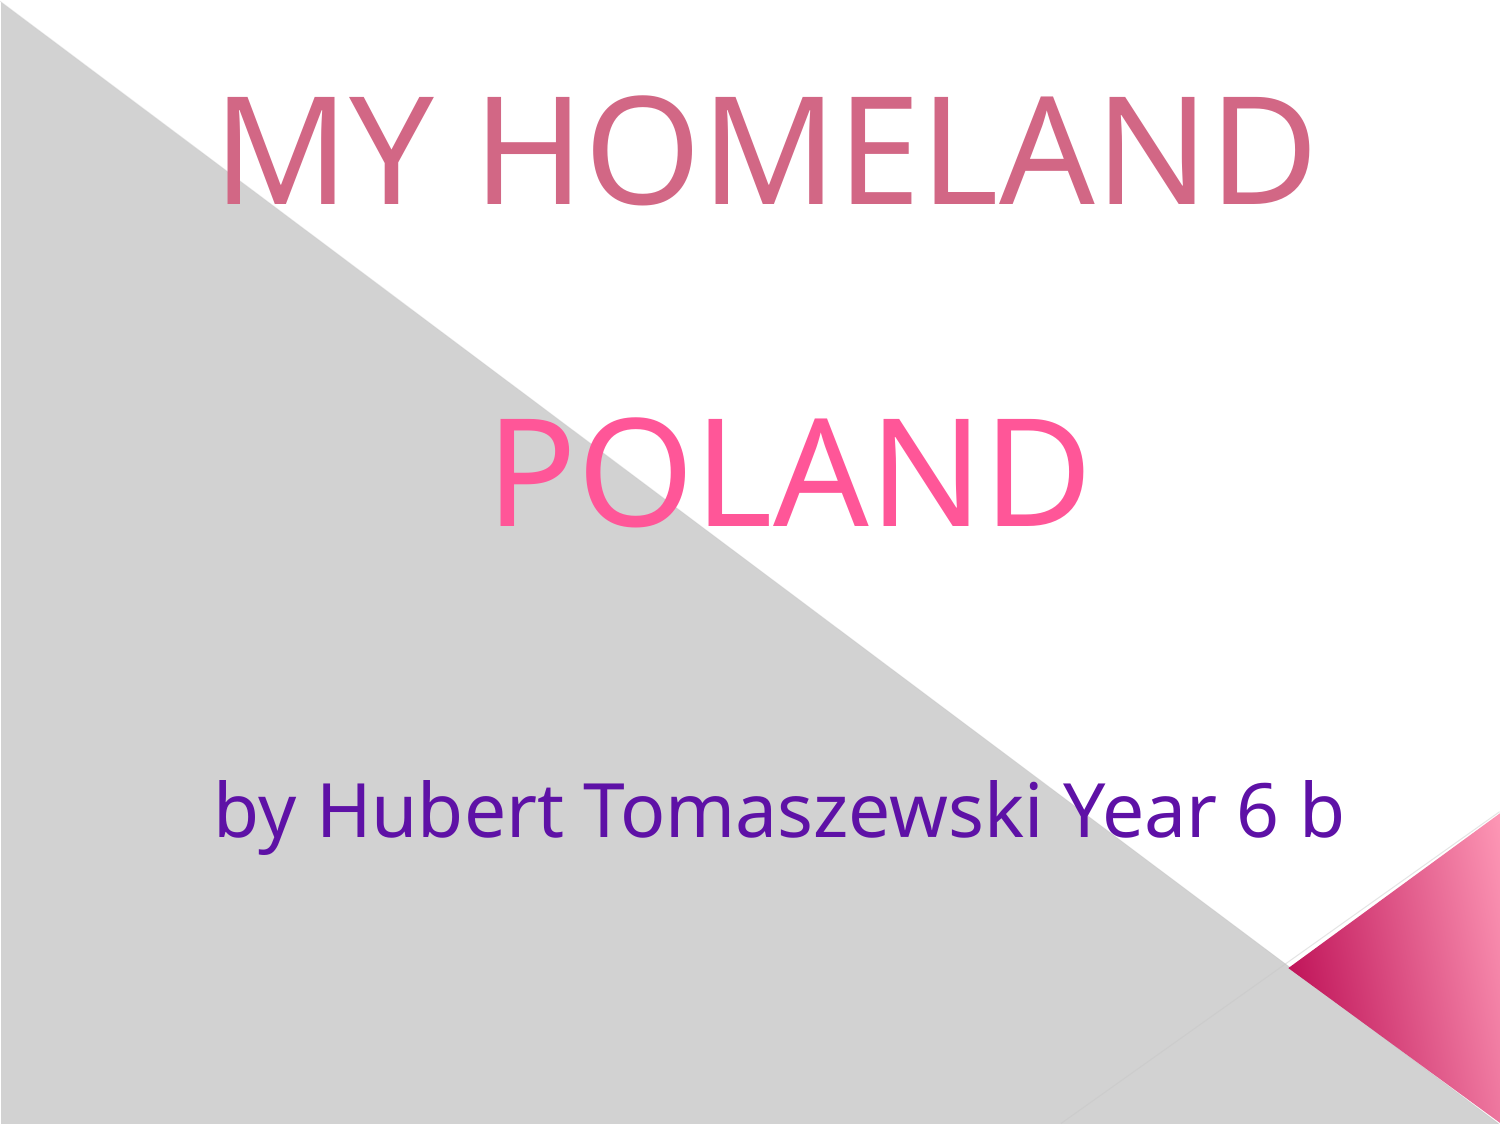

# MY HOMELAND
POLAND
by Hubert Tomaszewski Year 6 b